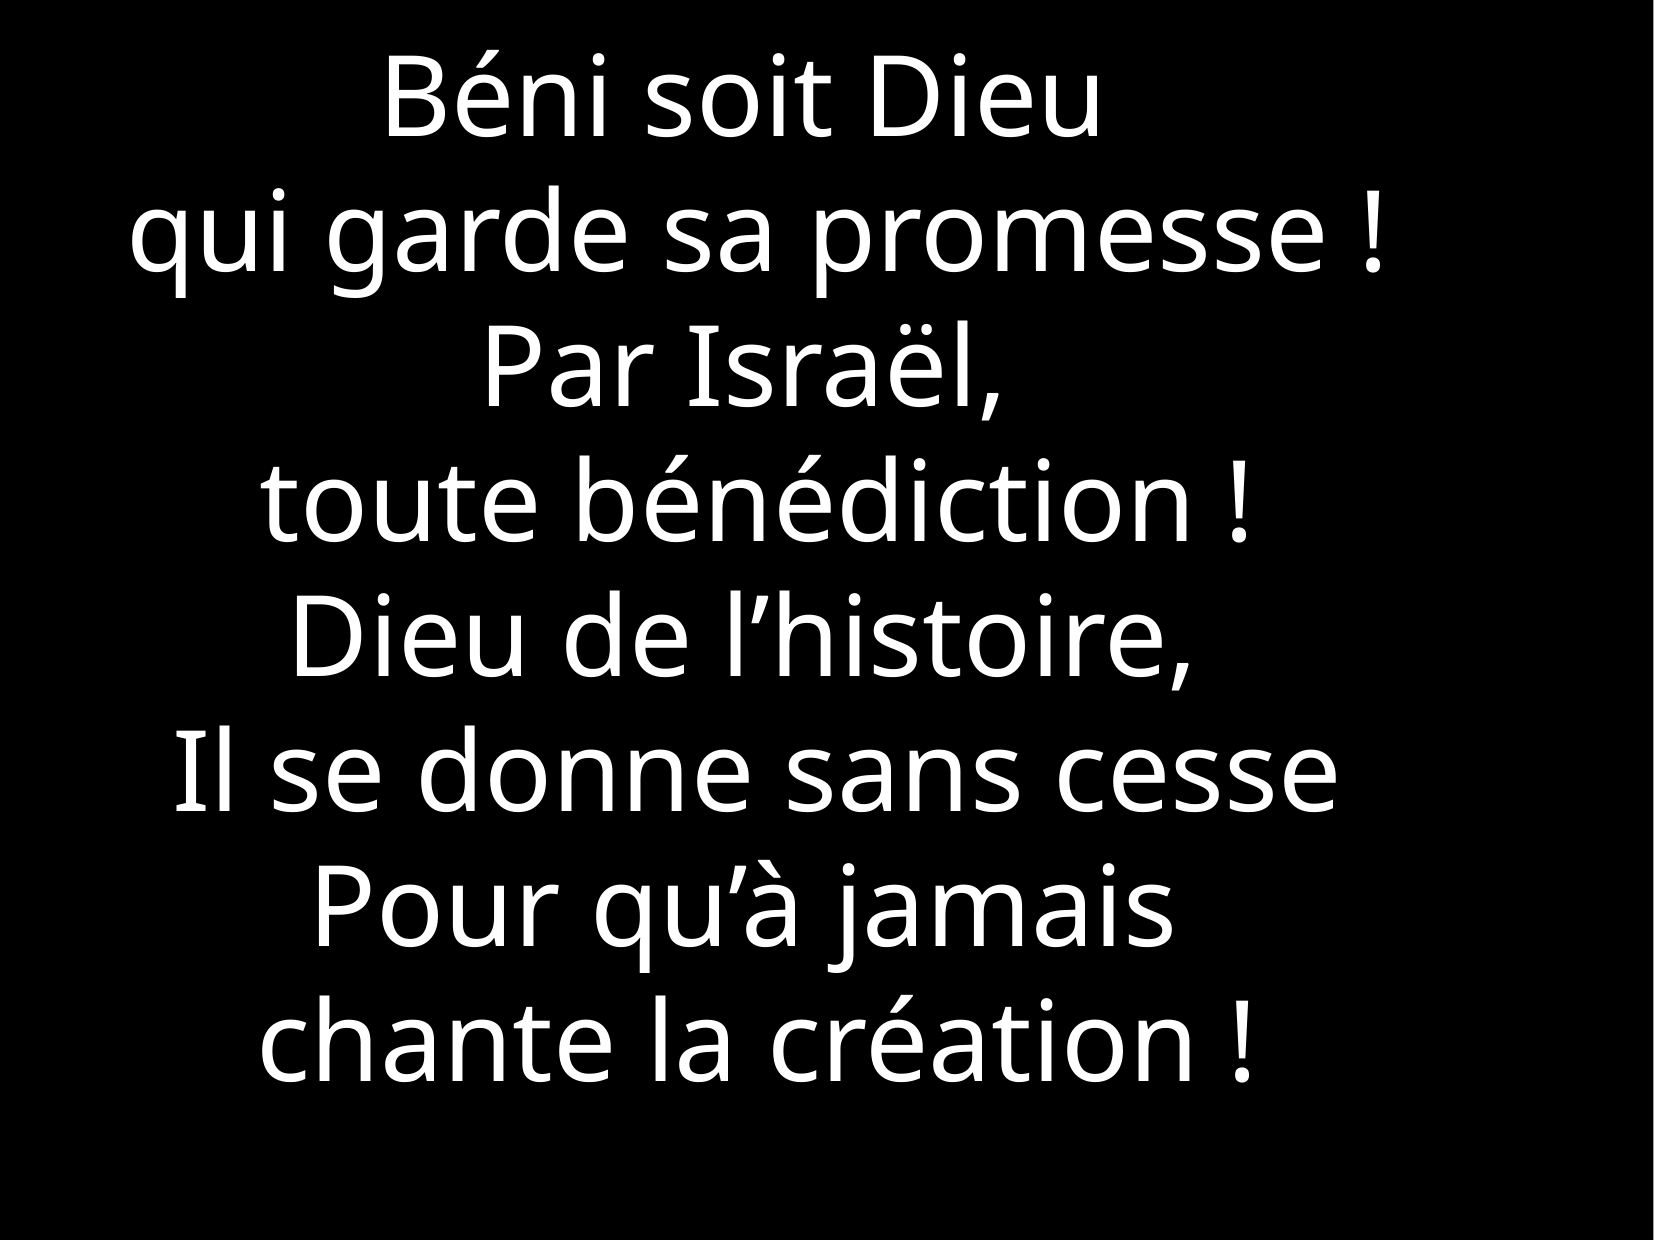

# Béni soit Dieu
qui garde sa promesse !
Par Israël,
toute bénédiction !
Dieu de l’histoire,
Il se donne sans cesse
Pour qu’à jamais
chante la création !